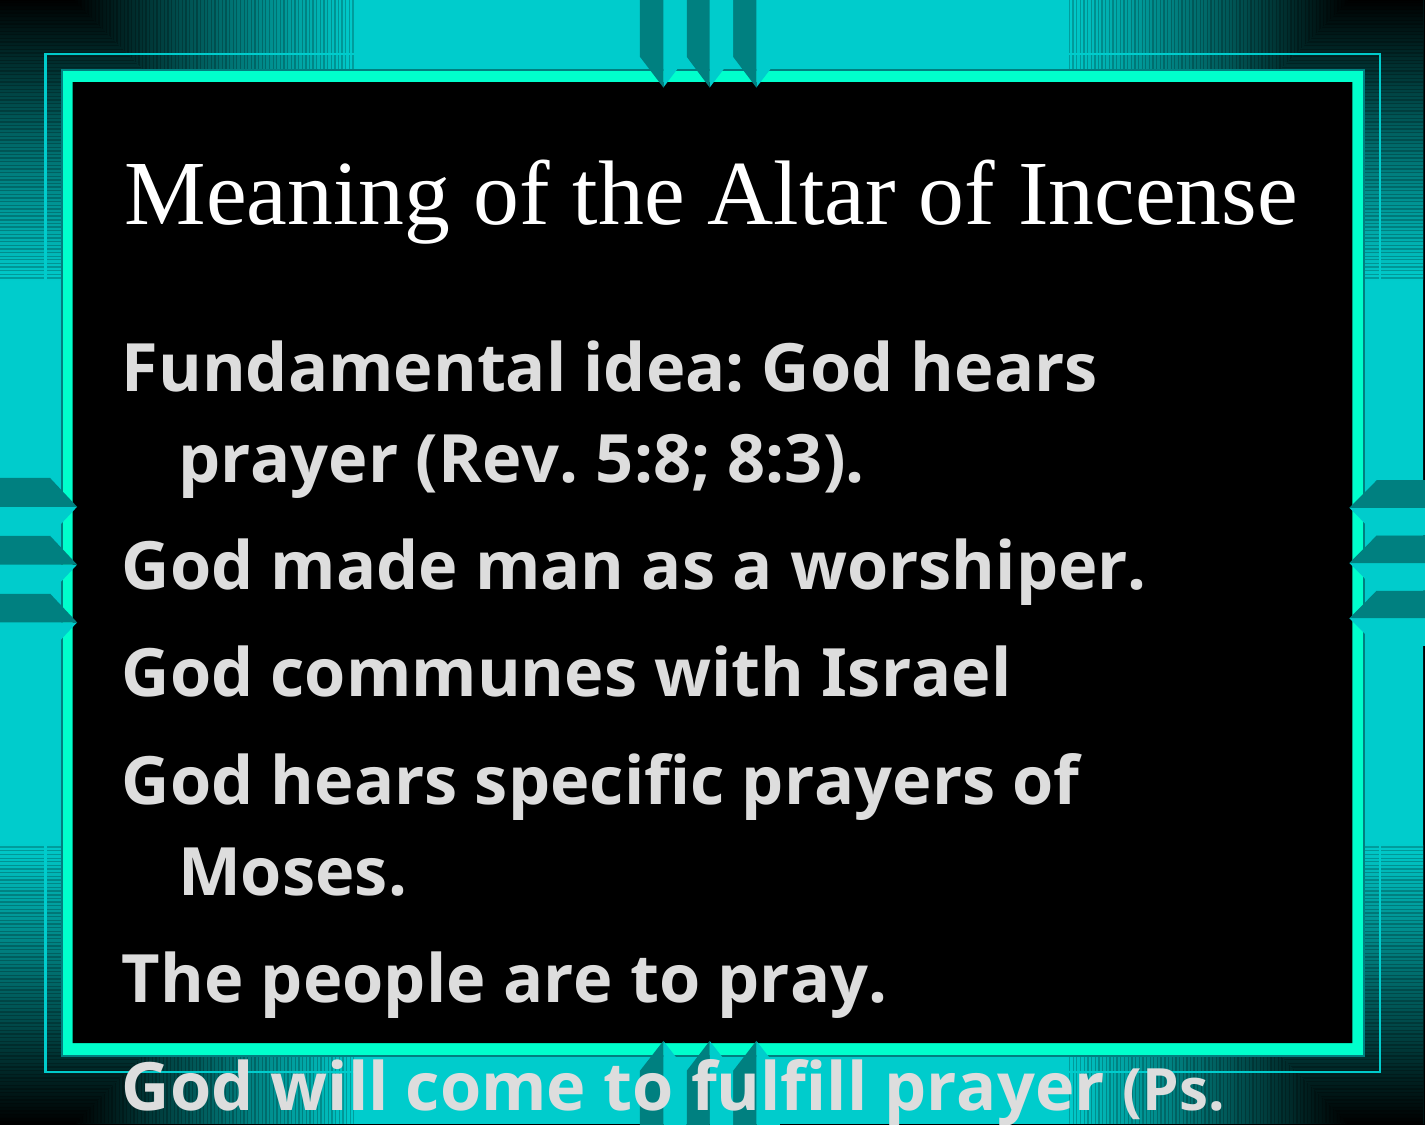

# Meaning of the Altar of Incense
Fundamental idea: God hears prayer (Rev. 5:8; 8:3).
God made man as a worshiper.
God communes with Israel
God hears specific prayers of Moses.
The people are to pray.
God will come to fulfill prayer (Ps. 80).